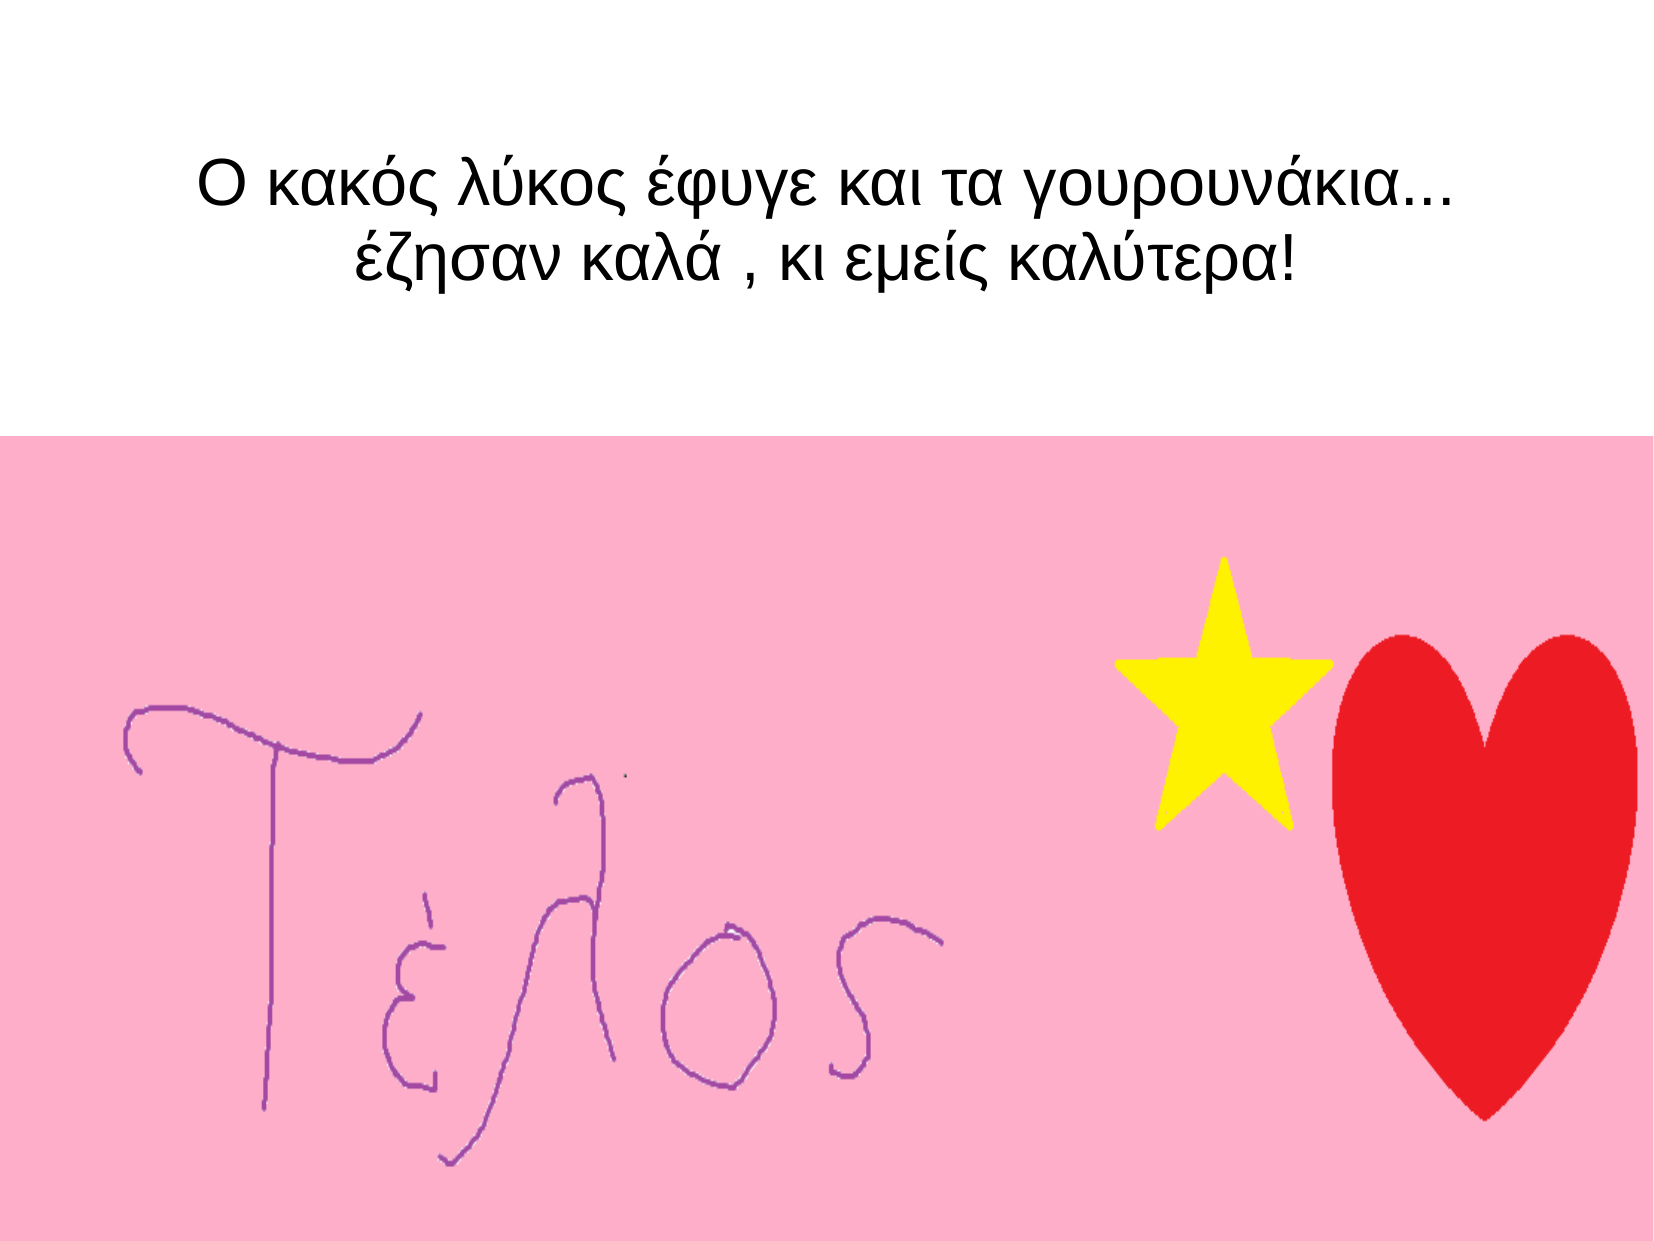

# Ο κακός λύκος έφυγε και τα γουρουνάκια...
έζησαν καλά , κι εμείς καλύτερα!